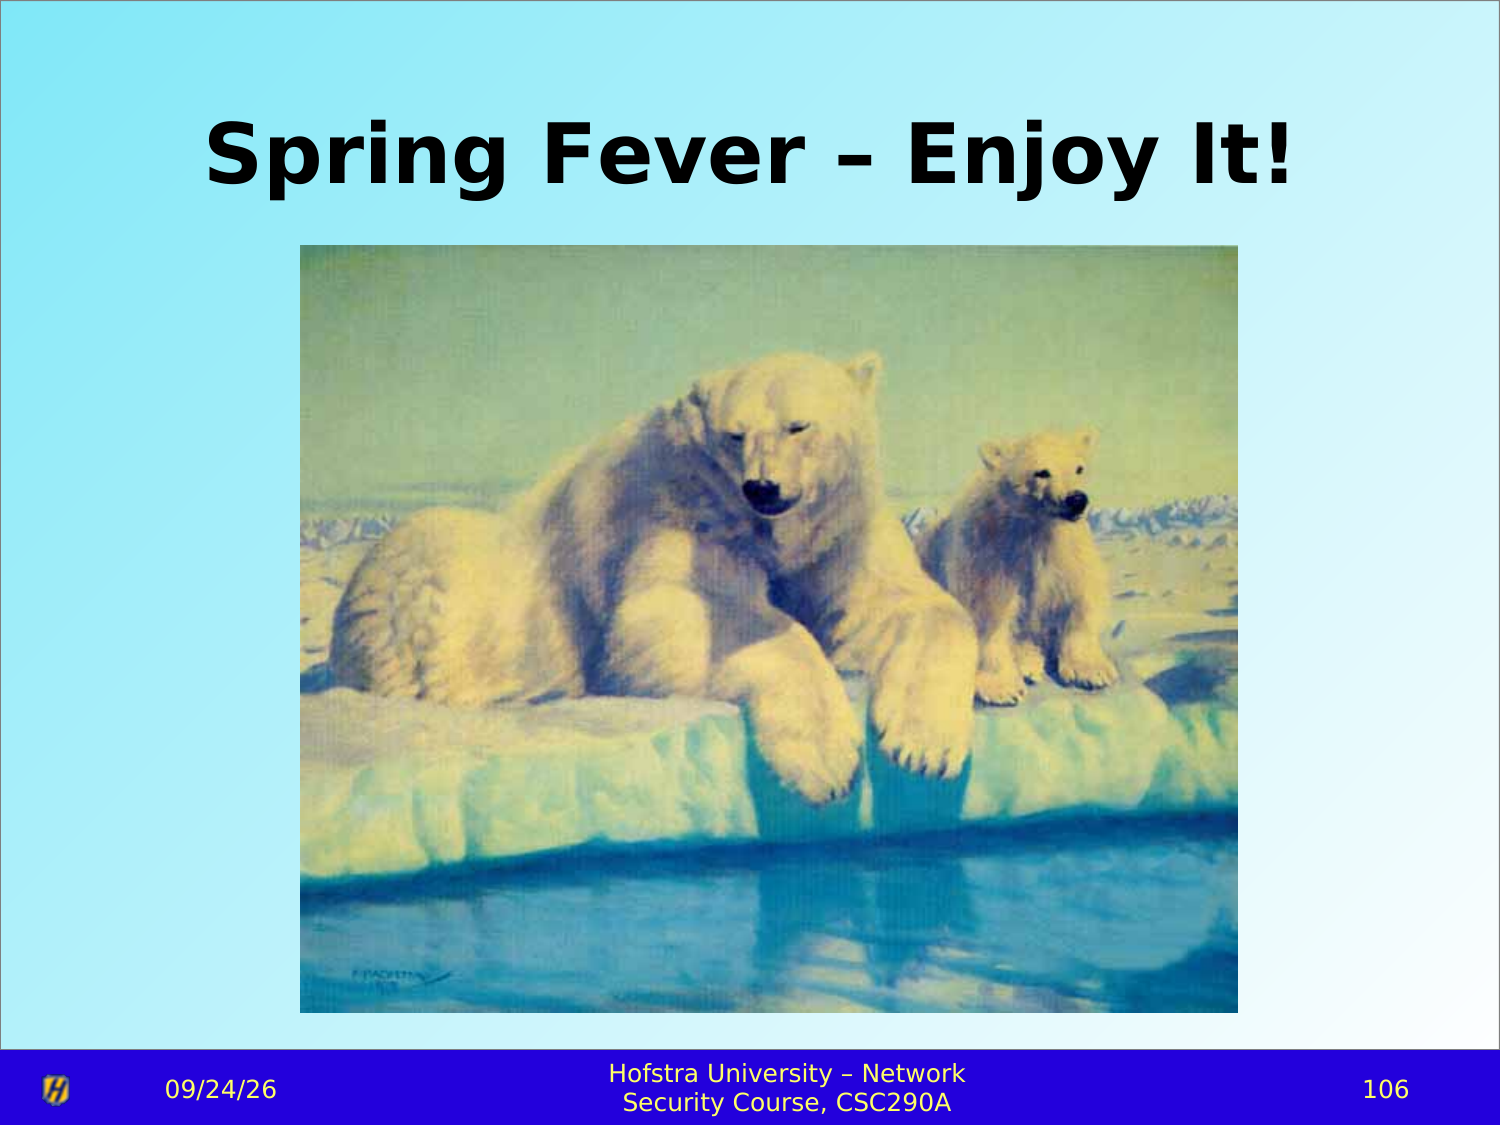

# Spring Fever – Enjoy It!
106